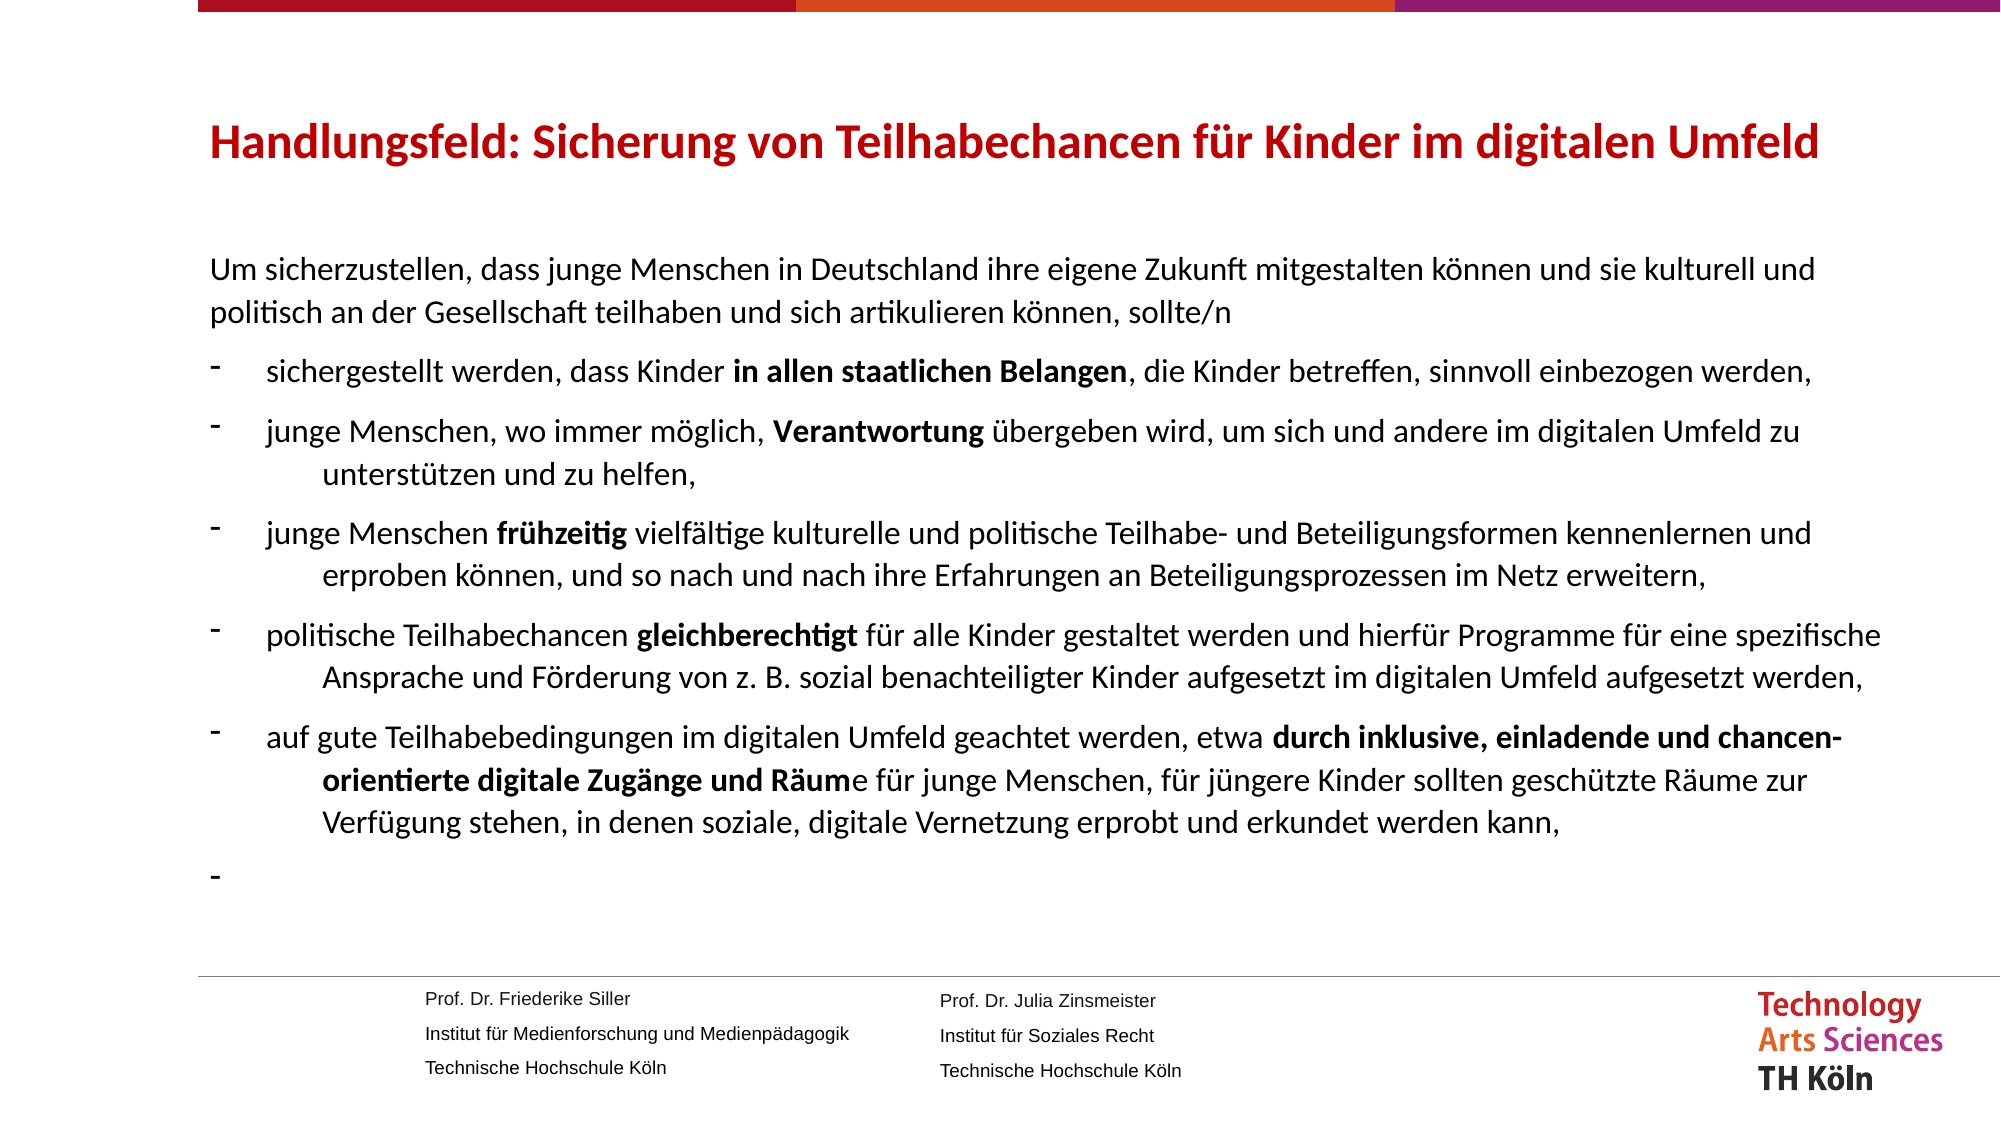

Handlungsfeld: Sicherung von Teilhabechancen für Kinder im digitalen Umfeld
Um sicherzustellen, dass junge Menschen in Deutschland ihre eigene Zukunft mitgestalten können und sie kulturell und politisch an der Gesellschaft teilhaben und sich artikulieren können, sollte/n
sichergestellt werden, dass Kinder in allen staatlichen Belangen, die Kinder betreffen, sinnvoll einbezogen werden,
junge Menschen, wo immer möglich, Verantwortung übergeben wird, um sich und andere im digitalen Umfeld zu unterstützen und zu helfen,
junge Menschen frühzeitig vielfältige kulturelle und politische Teilhabe- und Beteiligungsformen kennenlernen und erproben können, und so nach und nach ihre Erfahrungen an Beteiligungsprozessen im Netz erweitern,
politische Teilhabechancen gleichberechtigt für alle Kinder gestaltet werden und hierfür Programme für eine spezifische Ansprache und Förderung von z. B. sozial benachteiligter Kinder aufgesetzt im digitalen Umfeld aufgesetzt werden,
auf gute Teilhabebedingungen im digitalen Umfeld geachtet werden, etwa durch inklusive, einladende und chancen-orientierte digitale Zugänge und Räume für junge Menschen, für jüngere Kinder sollten geschützte Räume zur Verfügung stehen, in denen soziale, digitale Vernetzung erprobt und erkundet werden kann,